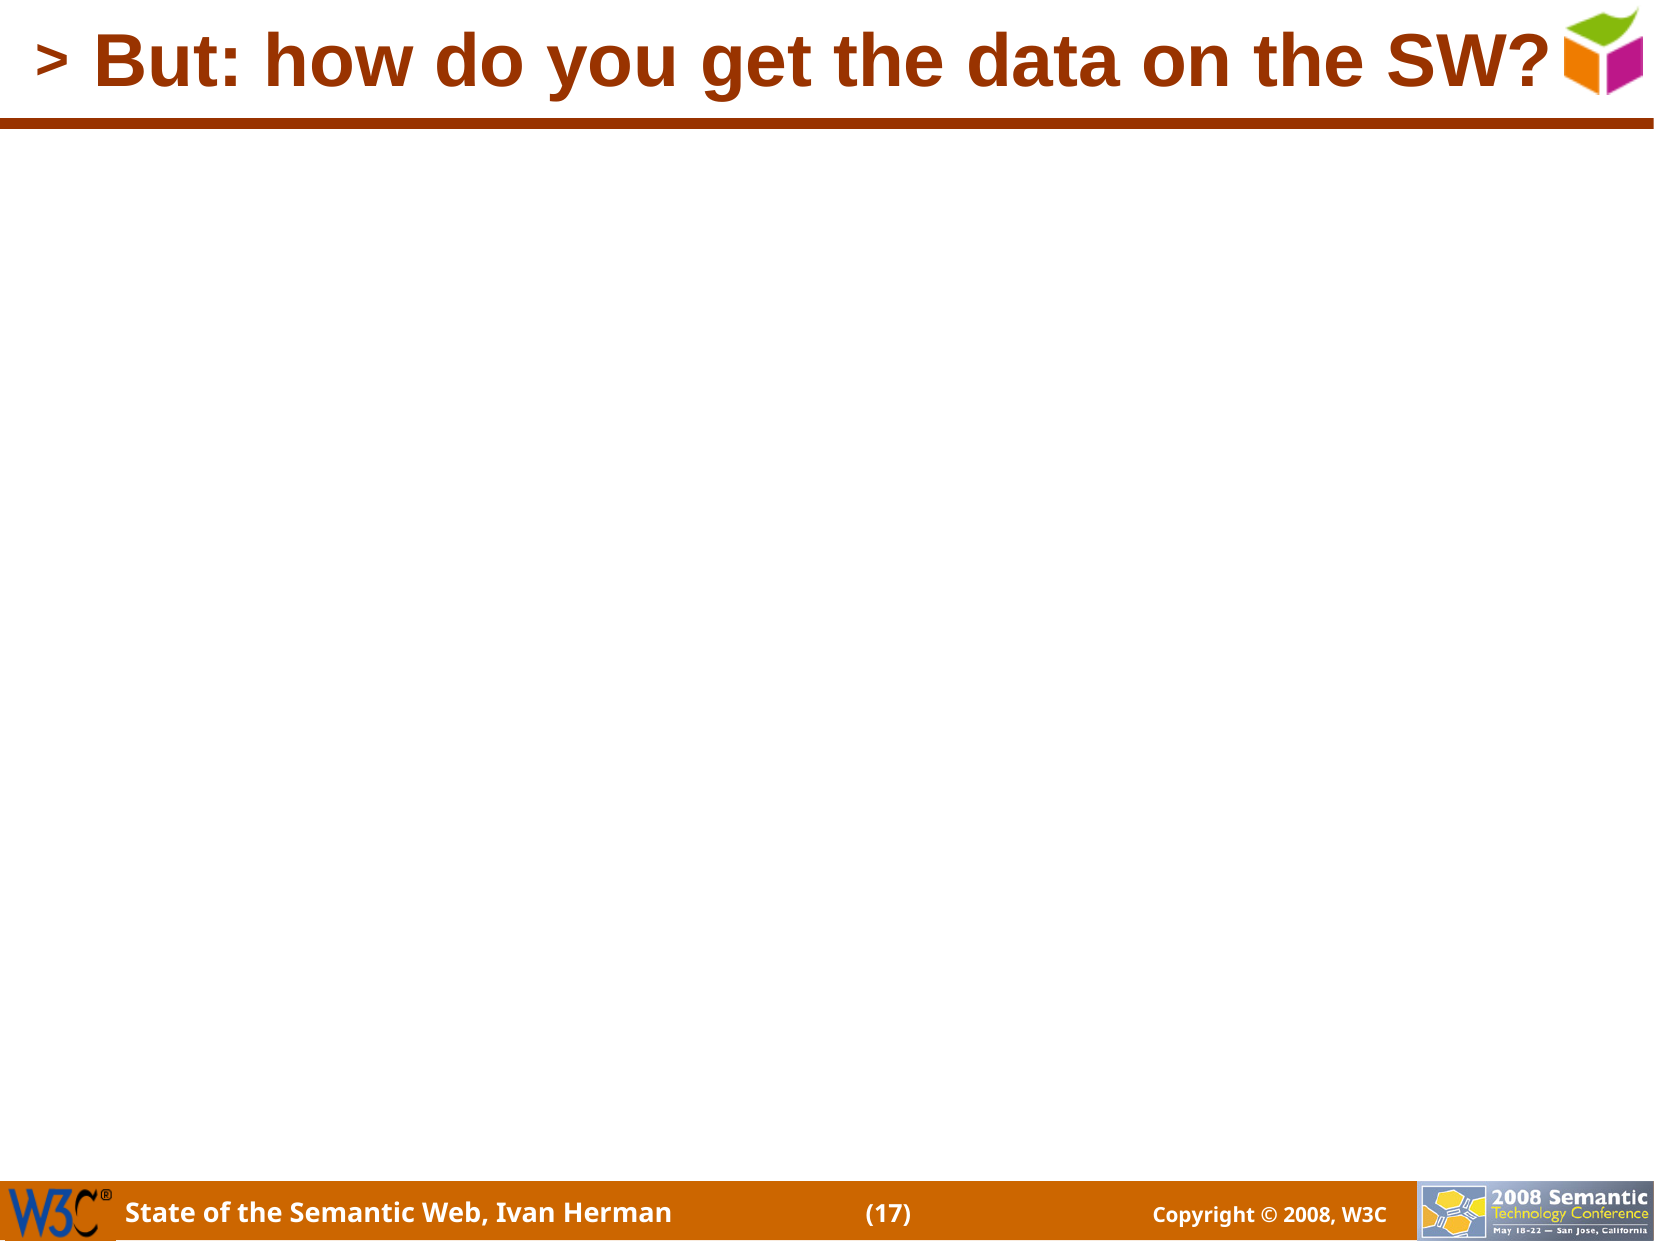

# But: how do you get the data on the SW?